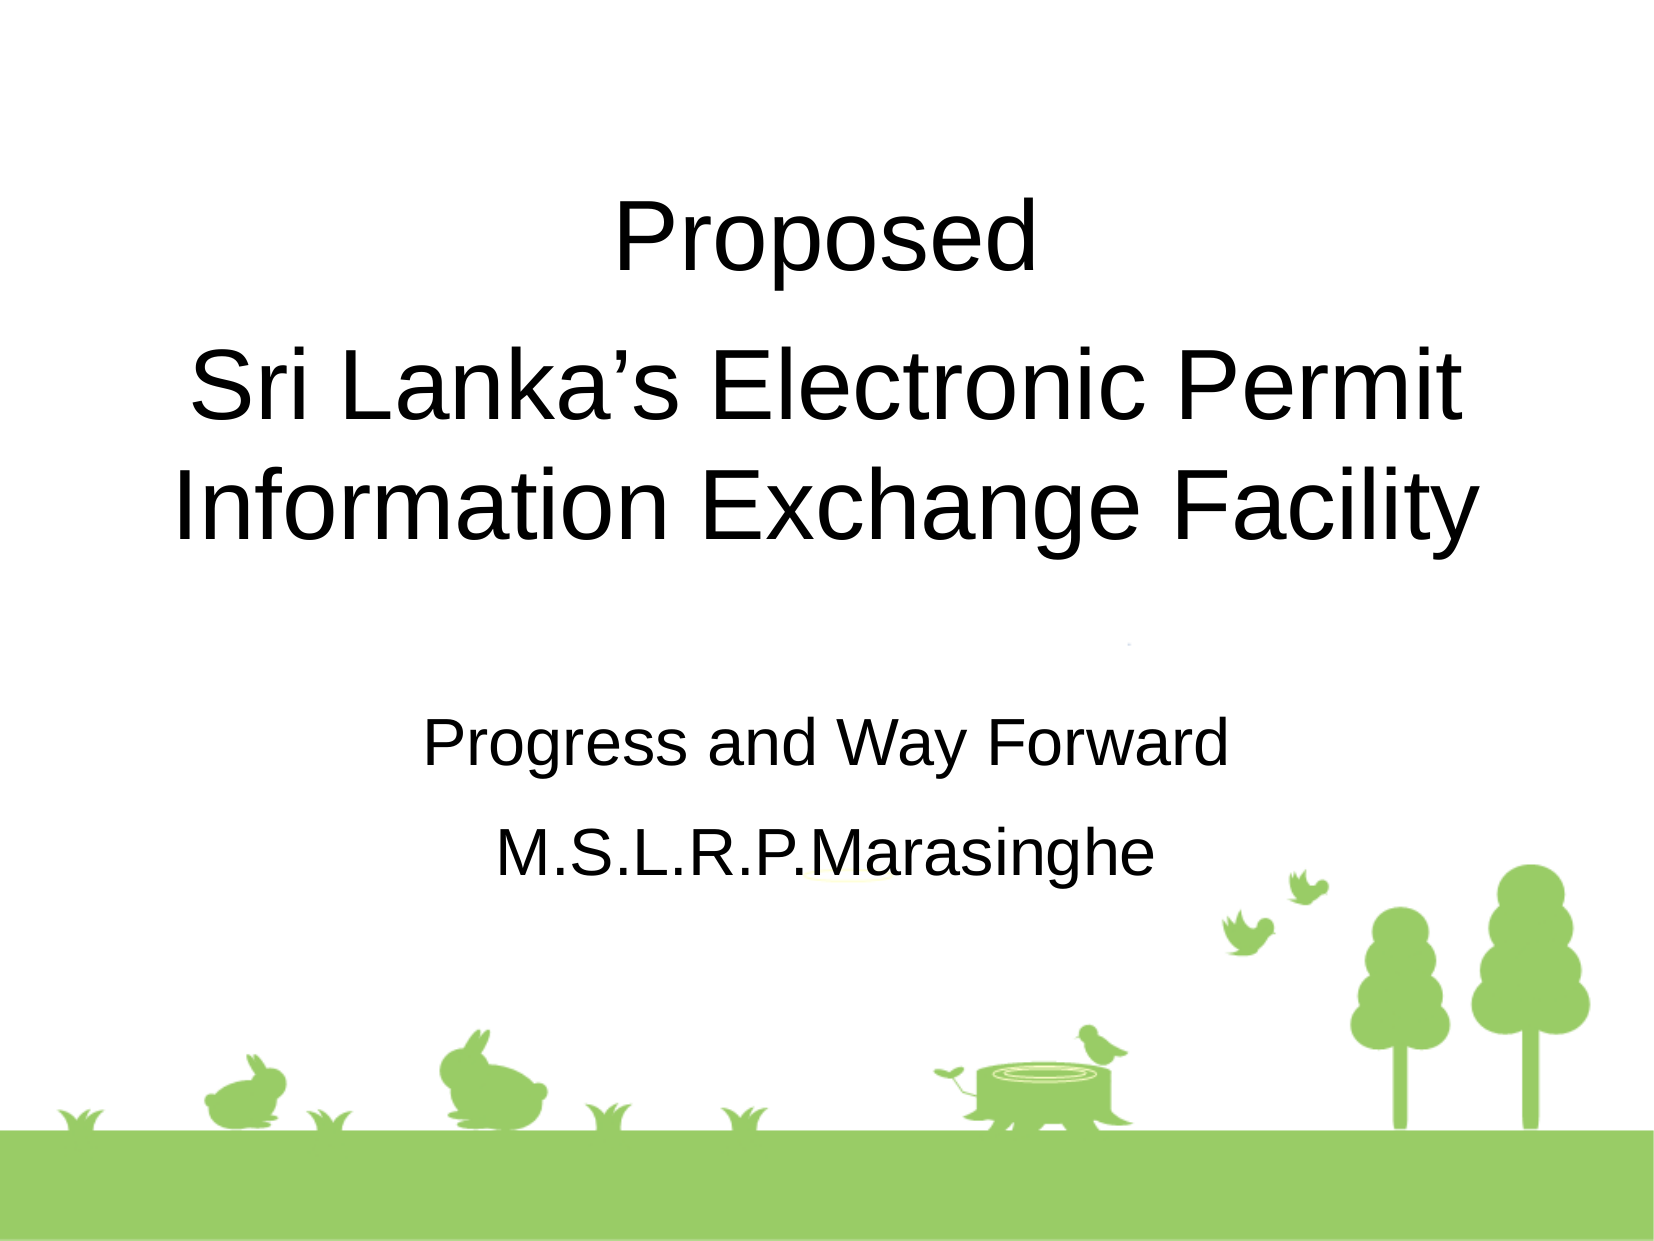

# Proposed
Sri Lanka’s Electronic Permit Information Exchange Facility
Progress and Way Forward
M.S.L.R.P.Marasinghe